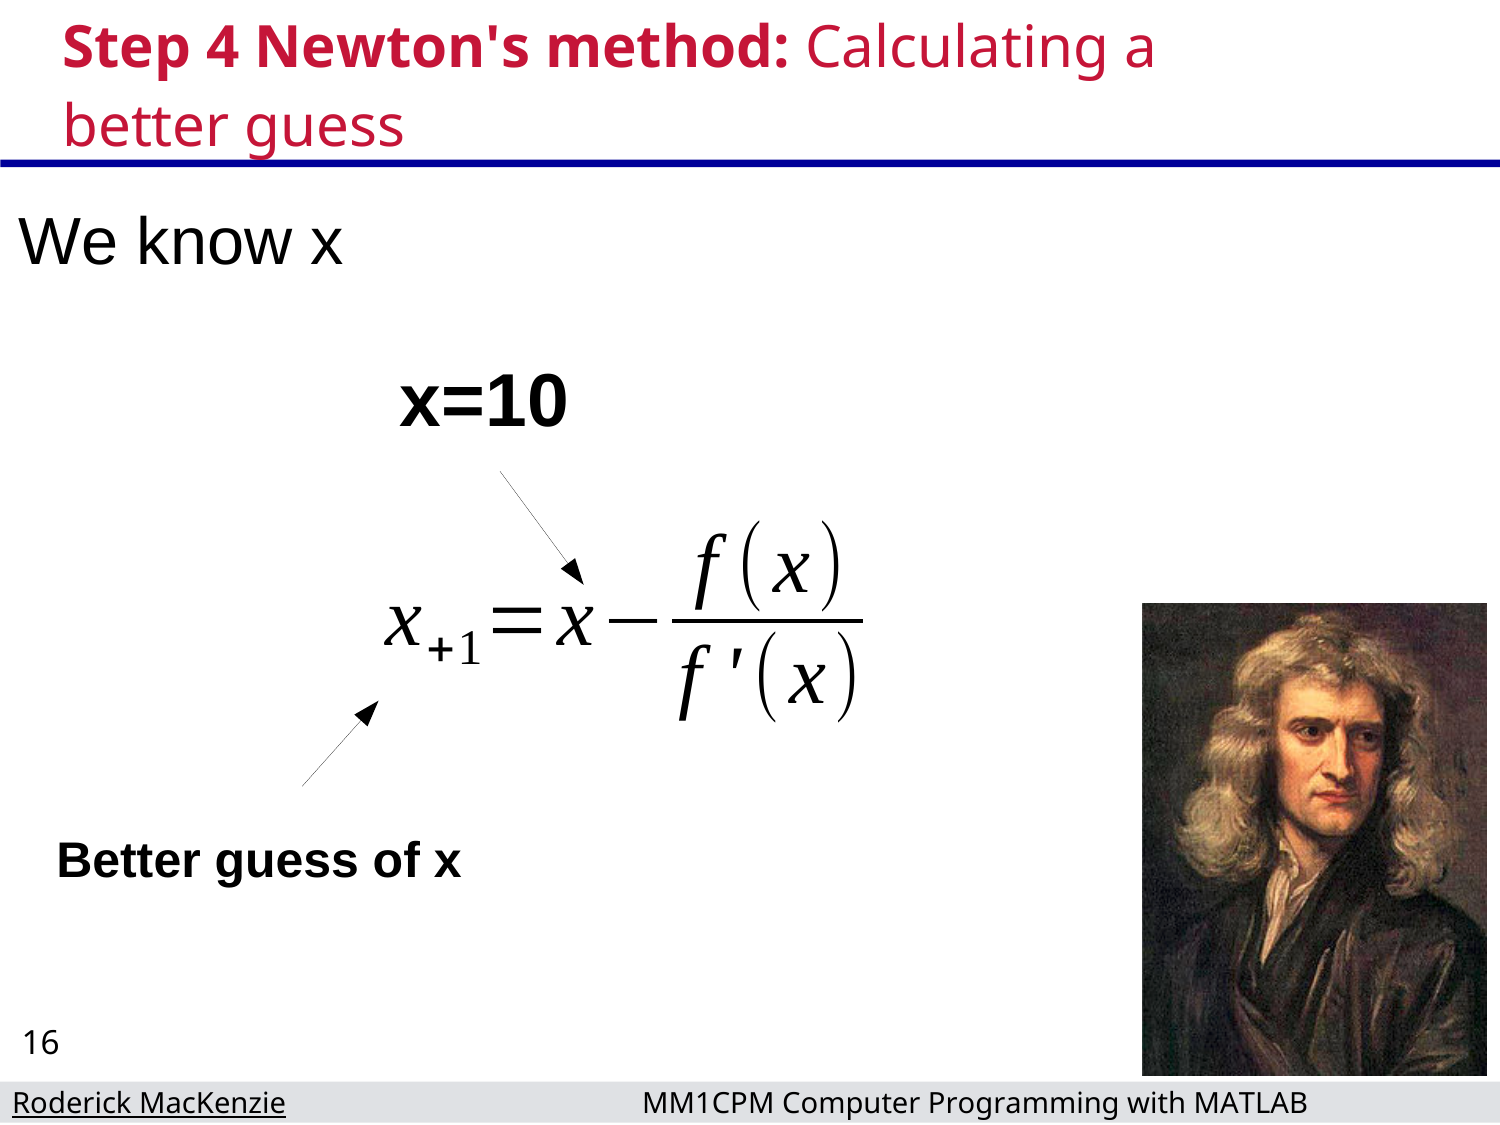

# Step 4 Newton's method: Calculating a better guess
We know x
x=10
Better guess of x